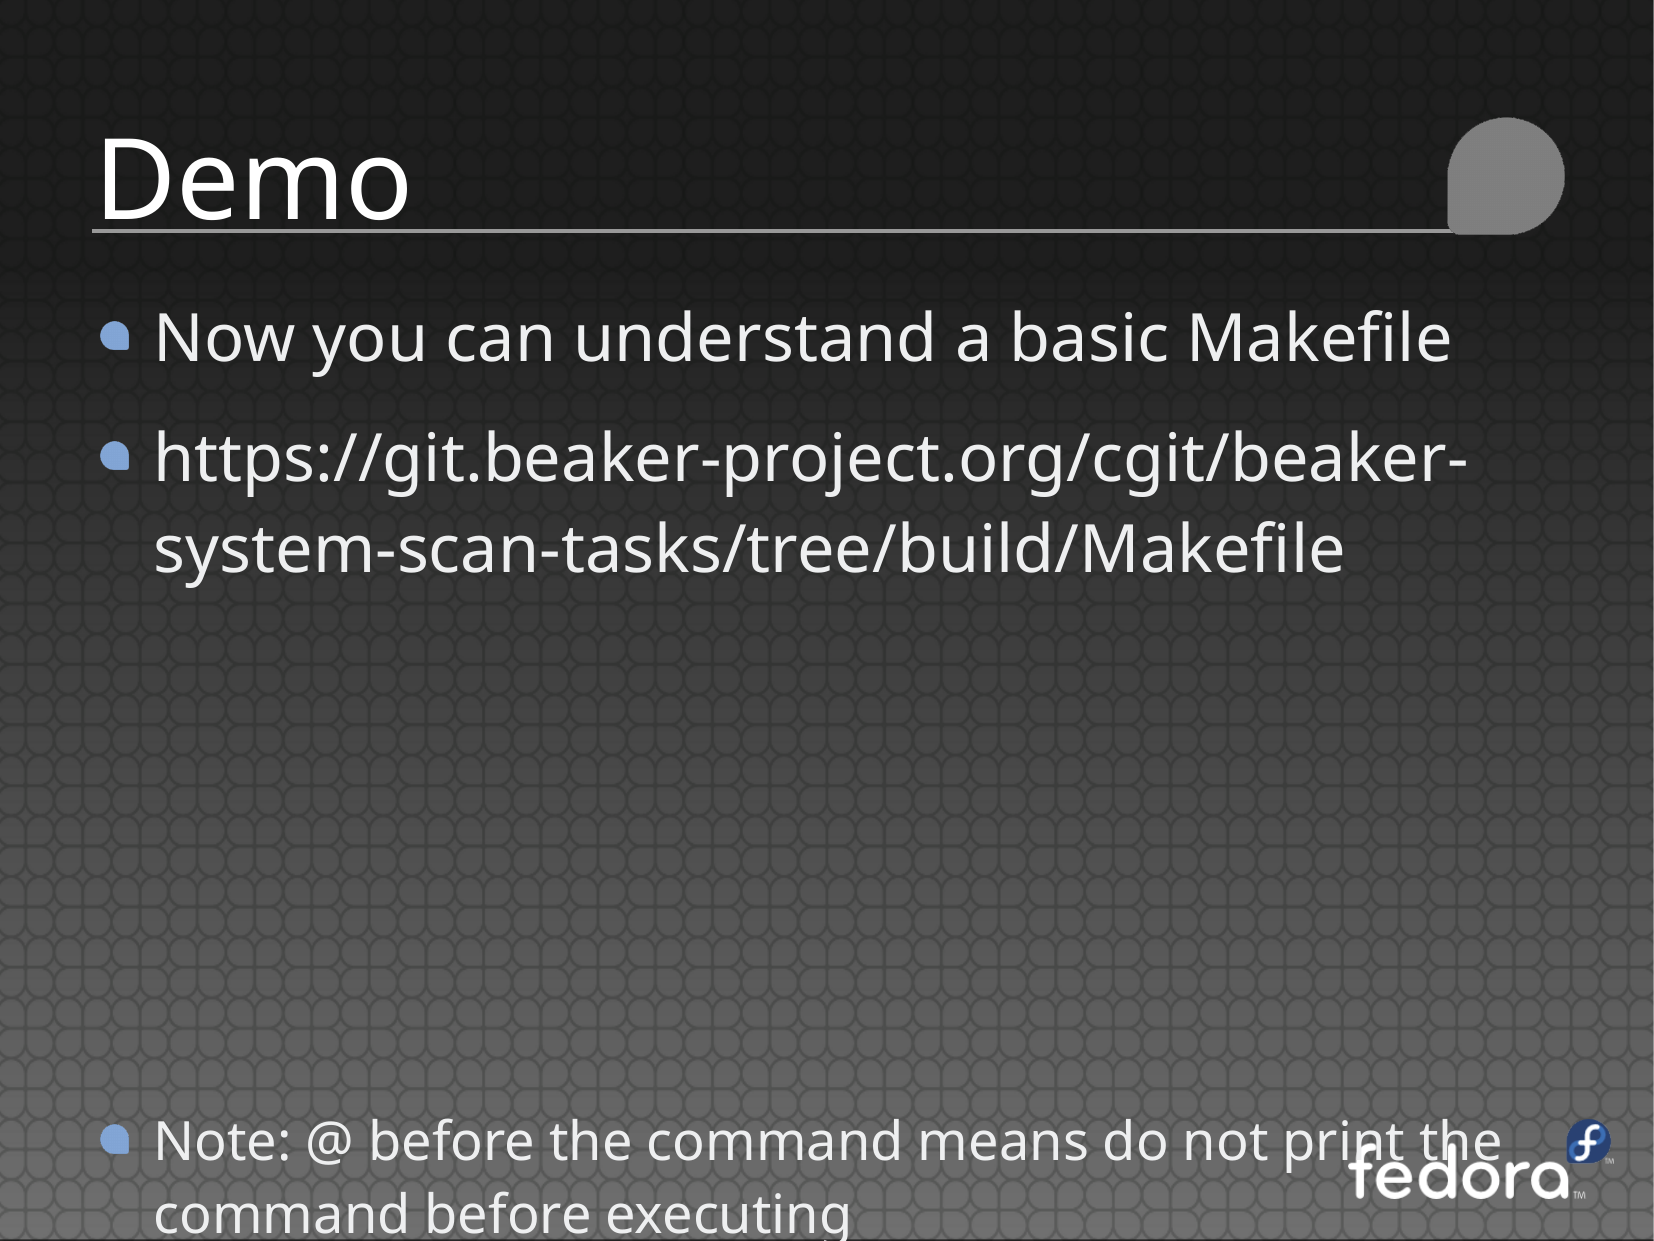

Demo
# Now you can understand a basic Makefile
https://git.beaker-project.org/cgit/beaker-system-scan-tasks/tree/build/Makefile
Note: @ before the command means do not print the command before executing